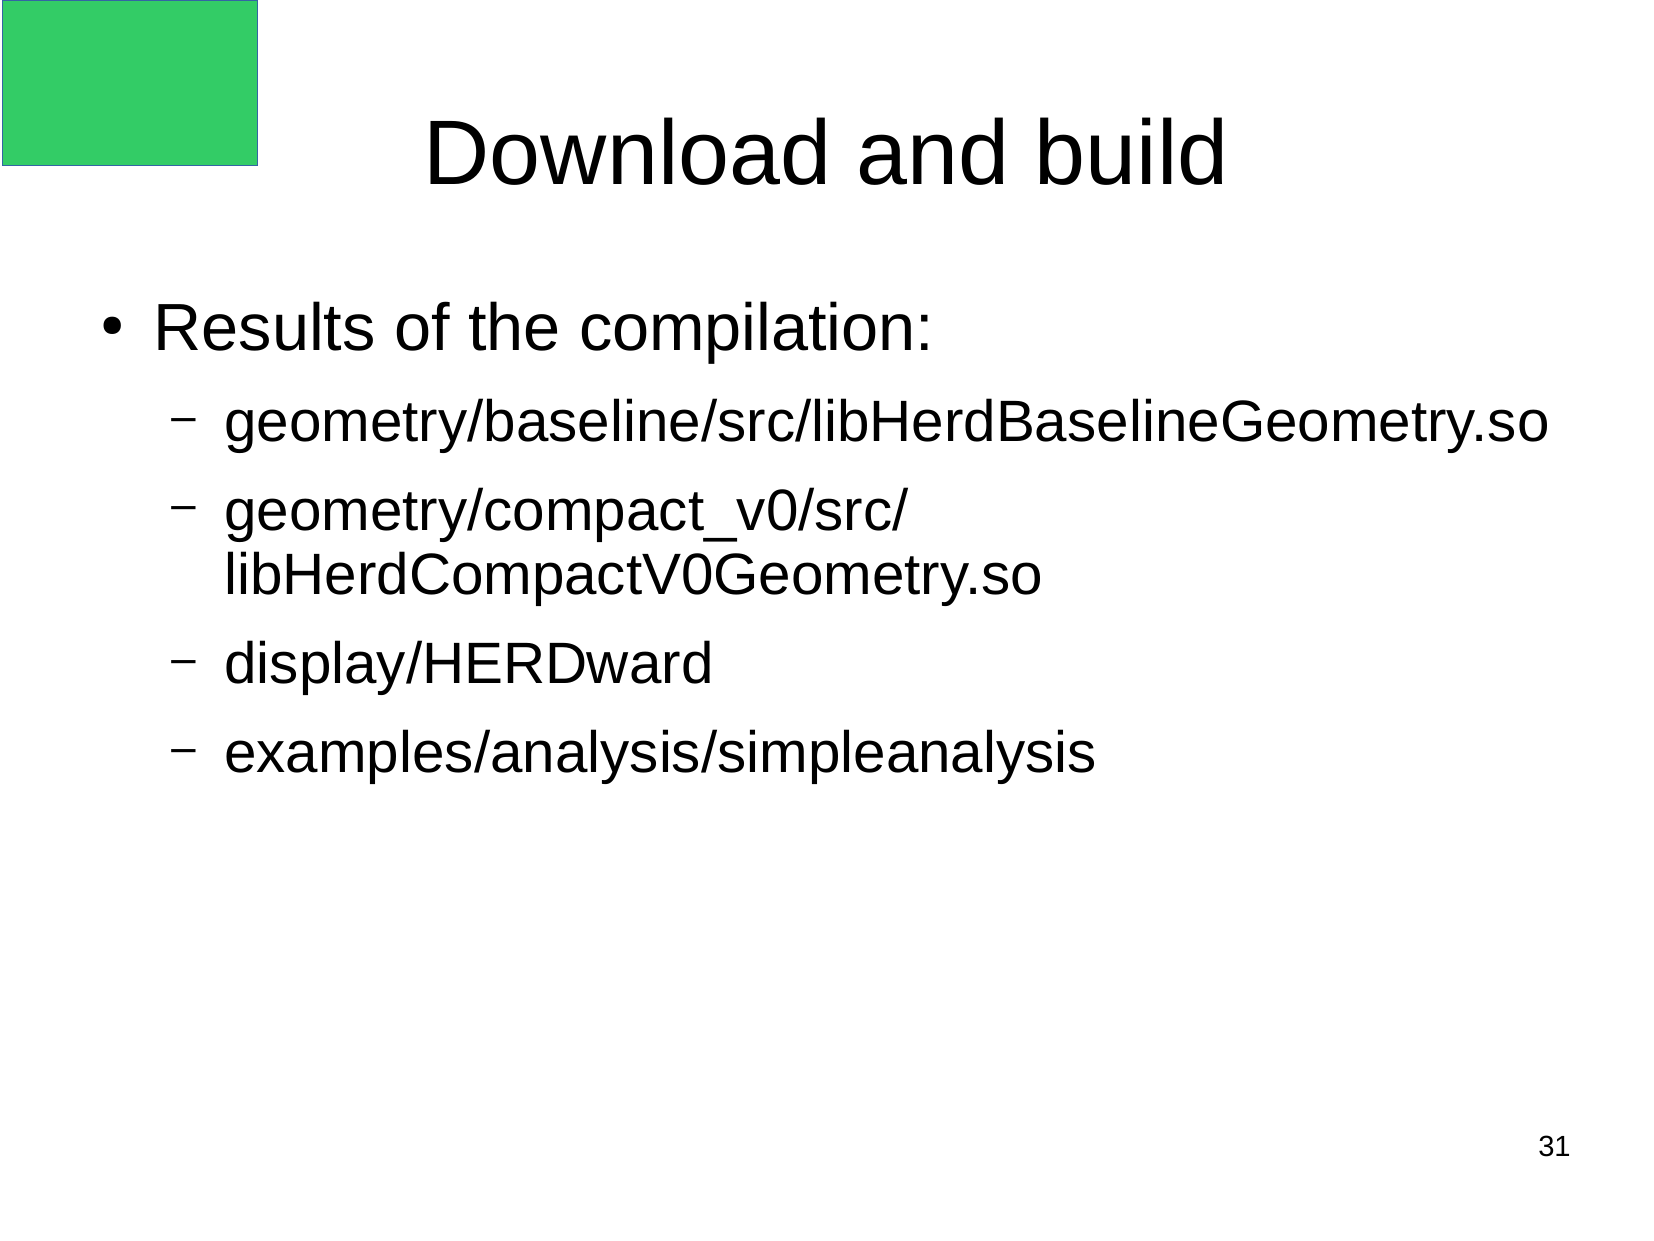

# Download and build
Results of the compilation:
geometry/baseline/src/libHerdBaselineGeometry.so
geometry/compact_v0/src/libHerdCompactV0Geometry.so
display/HERDward
examples/analysis/simpleanalysis
31